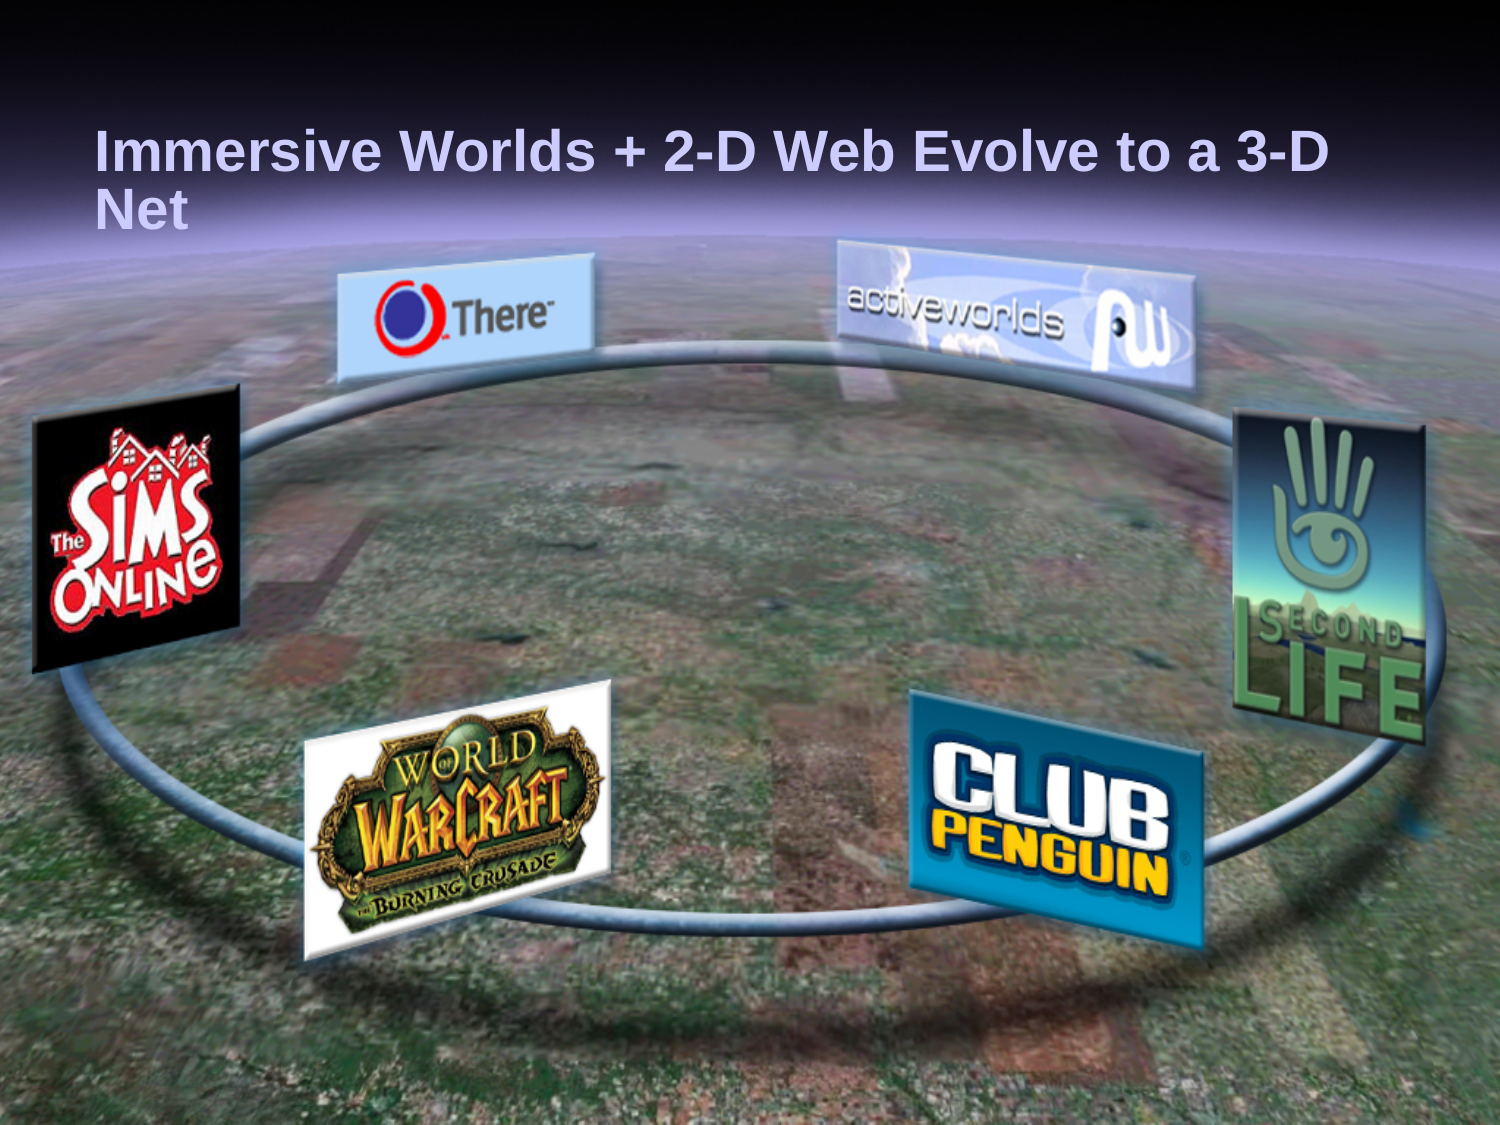

# Immersive Worlds + 2-D Web Evolve to a 3-D Net